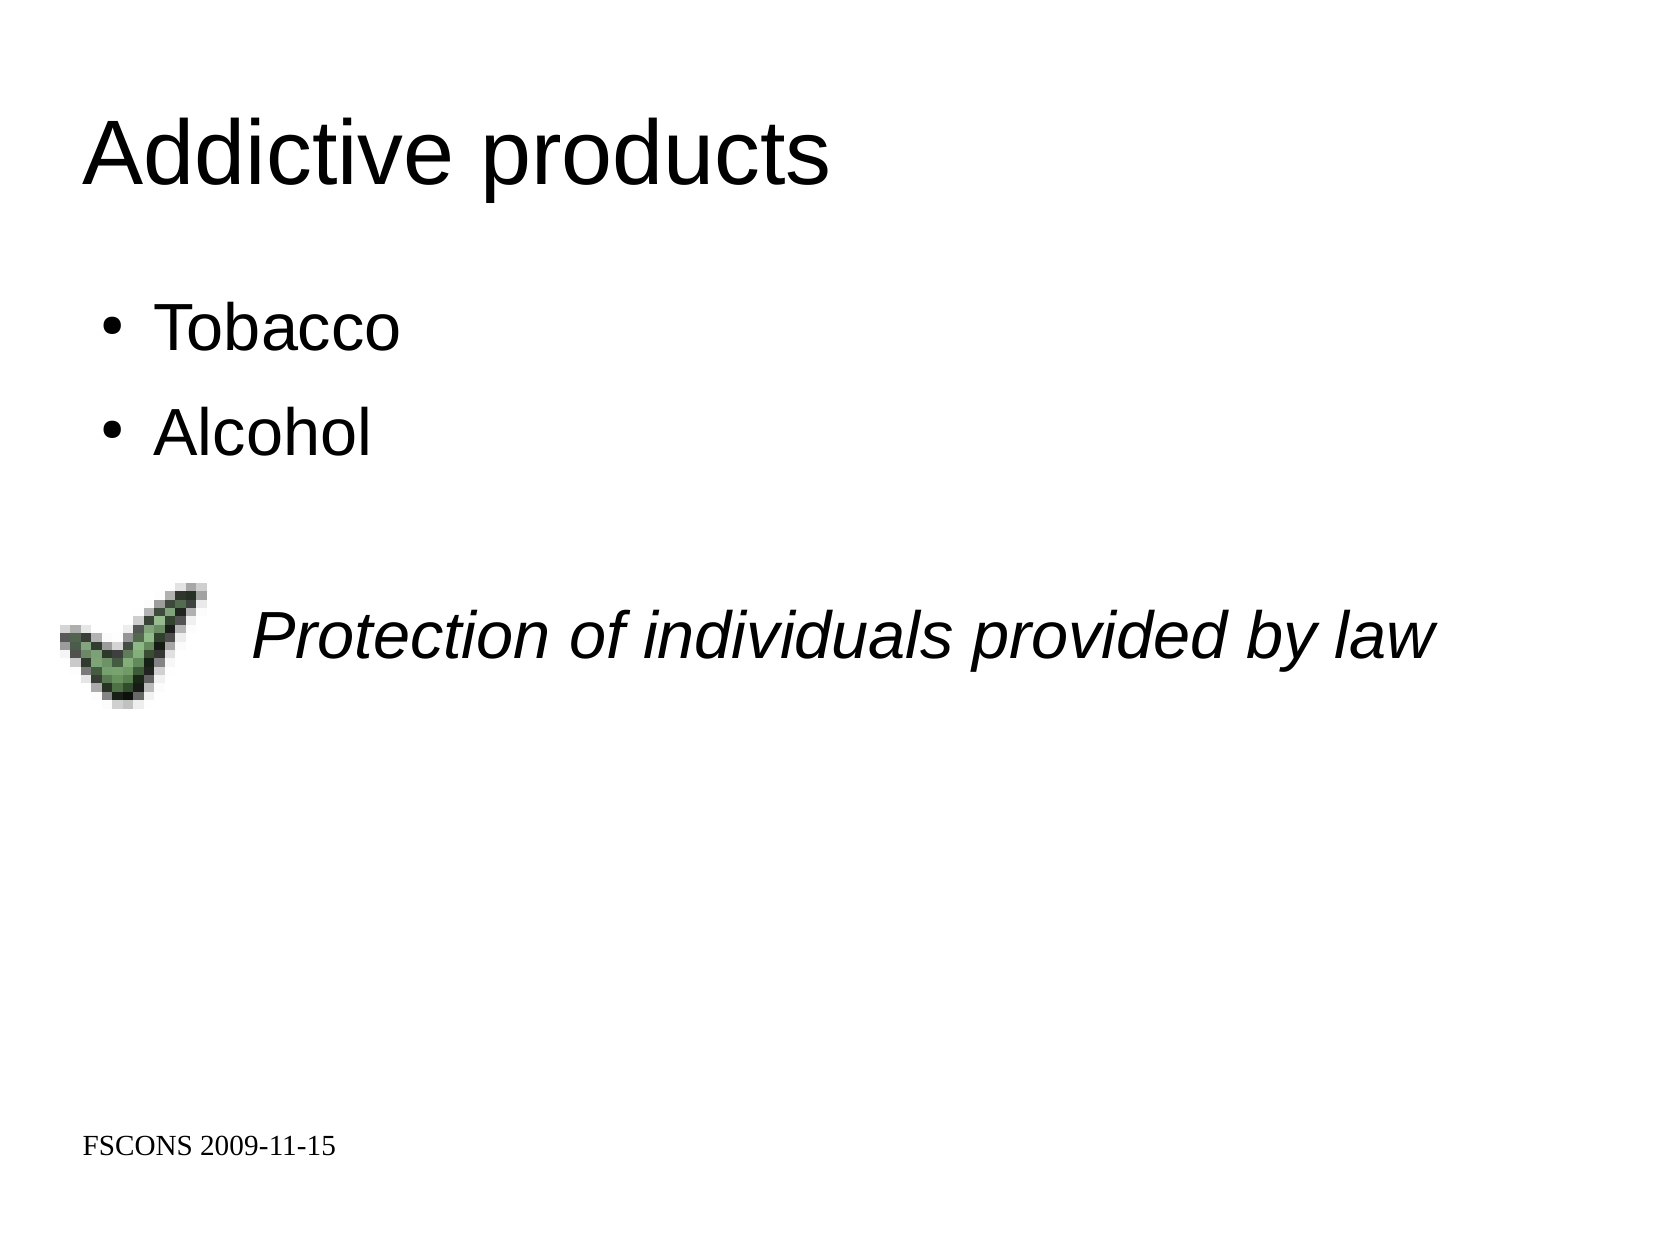

# Addictive products
Tobacco
Alcohol
Protection of individuals provided by law